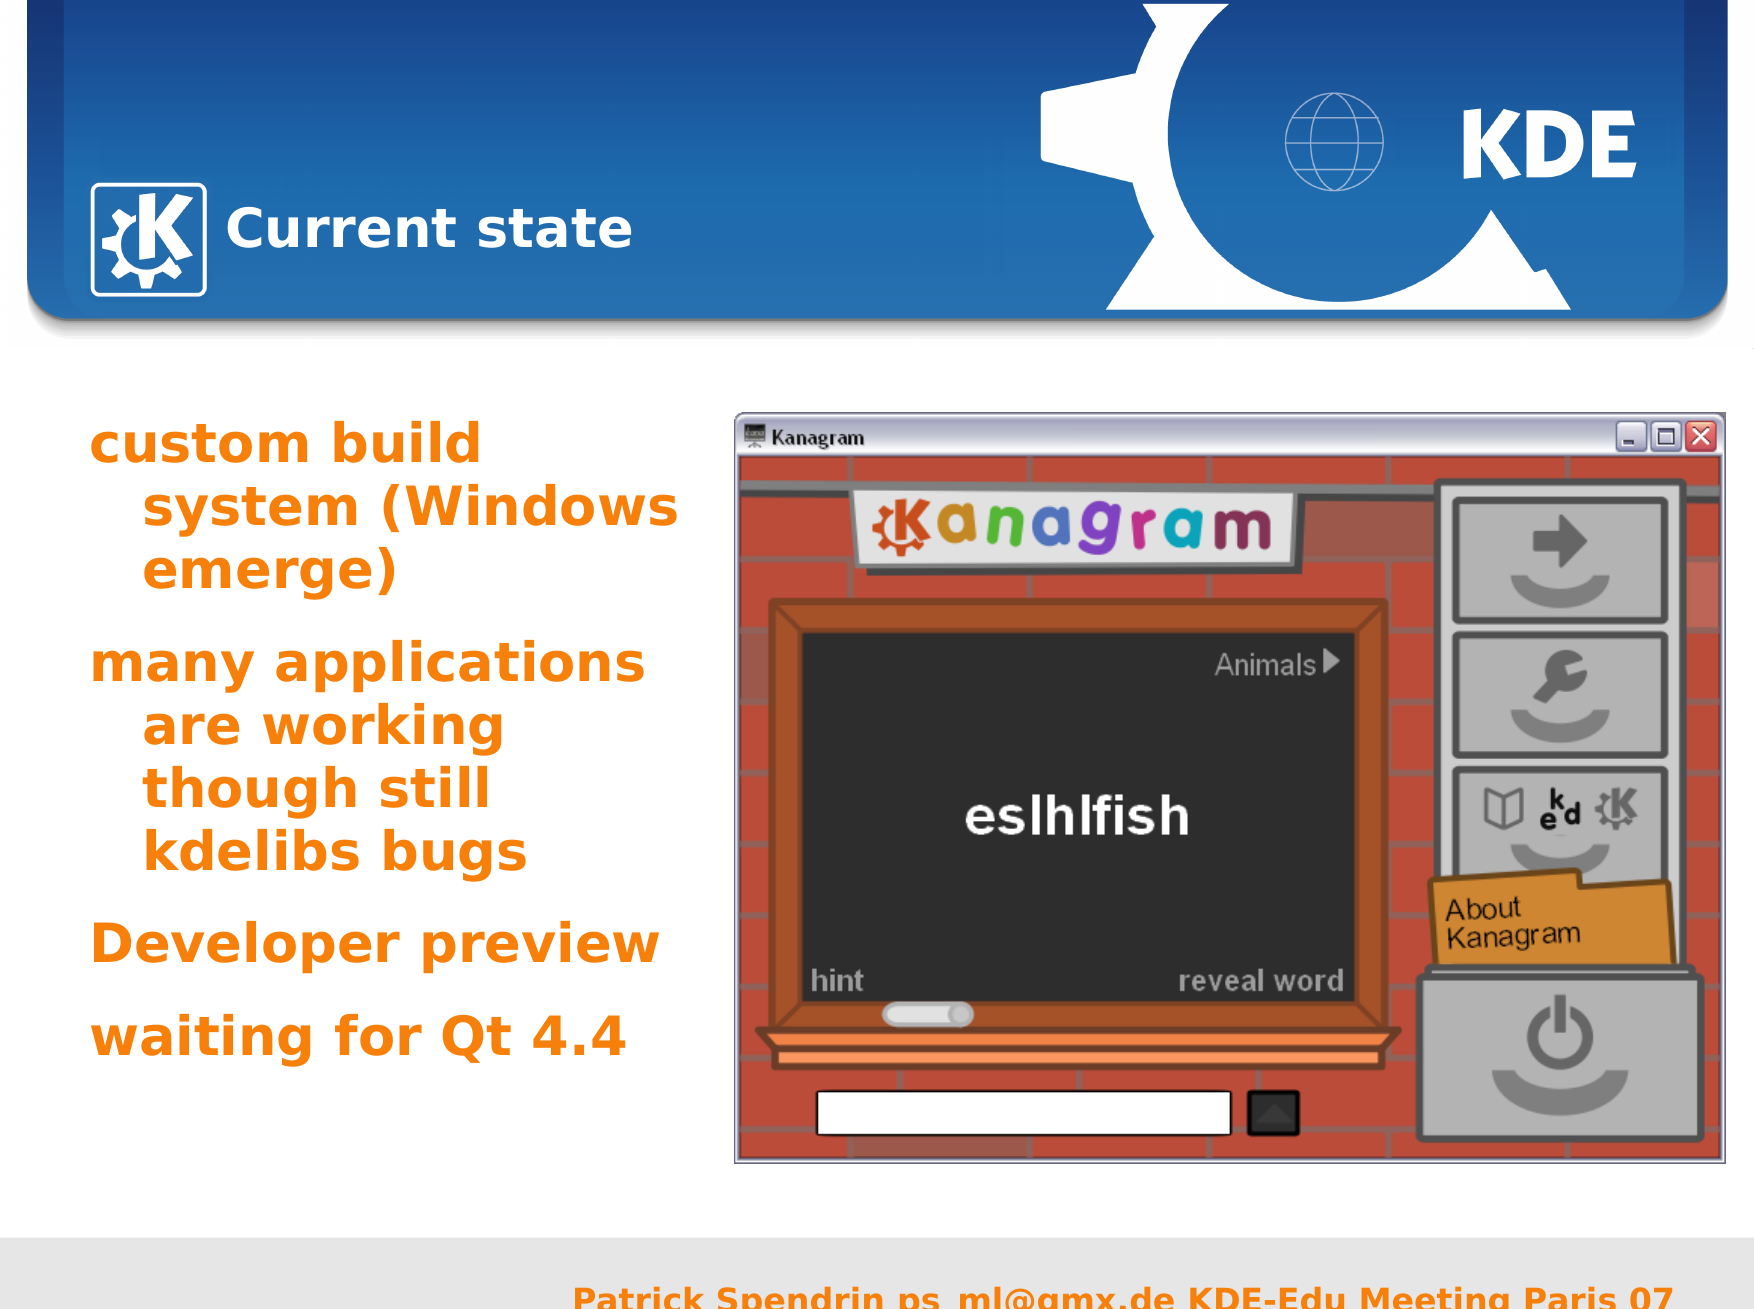

# Current state
custom build system (Windows emerge)
many applications are working though still kdelibs bugs
Developer preview
waiting for Qt 4.4